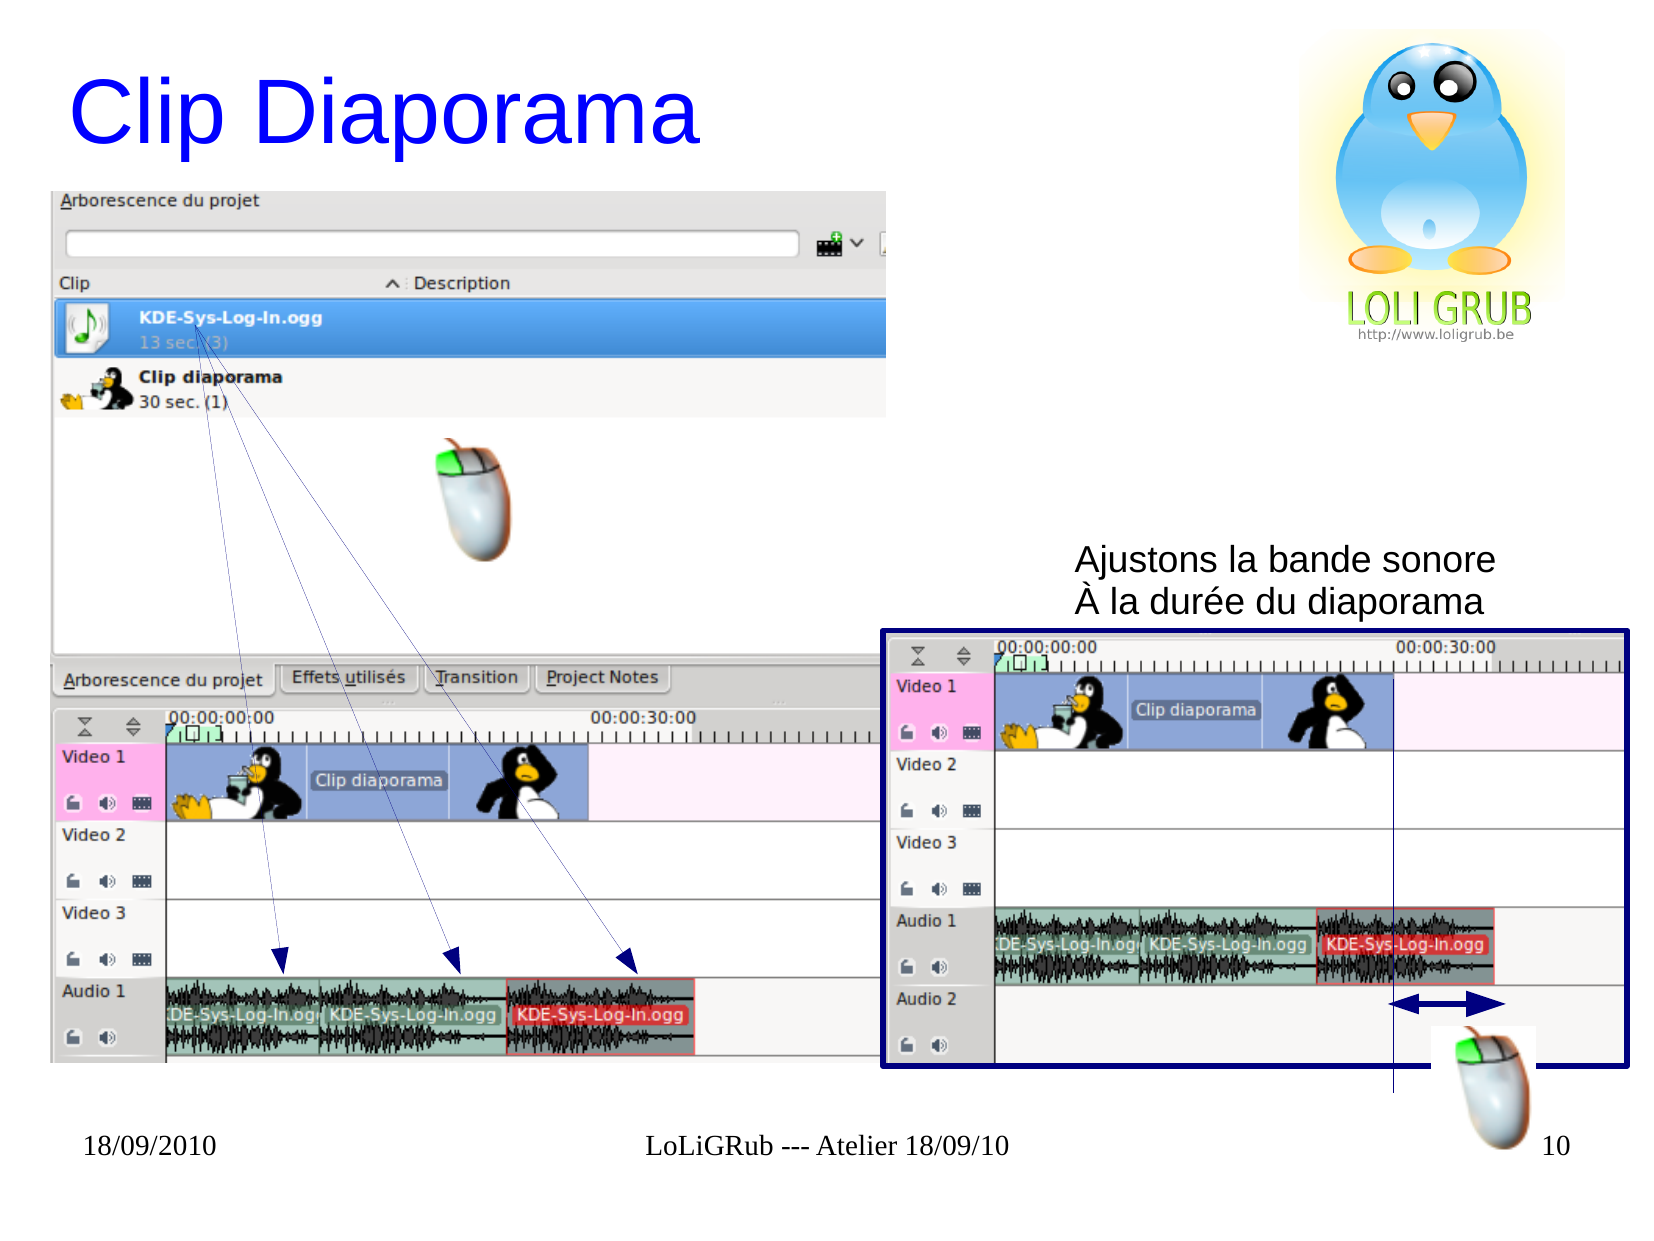

Clip Diaporama
Ajustons la bande sonore
À la durée du diaporama
18/09/2010
LoLiGRub --- Atelier 18/09/10
10